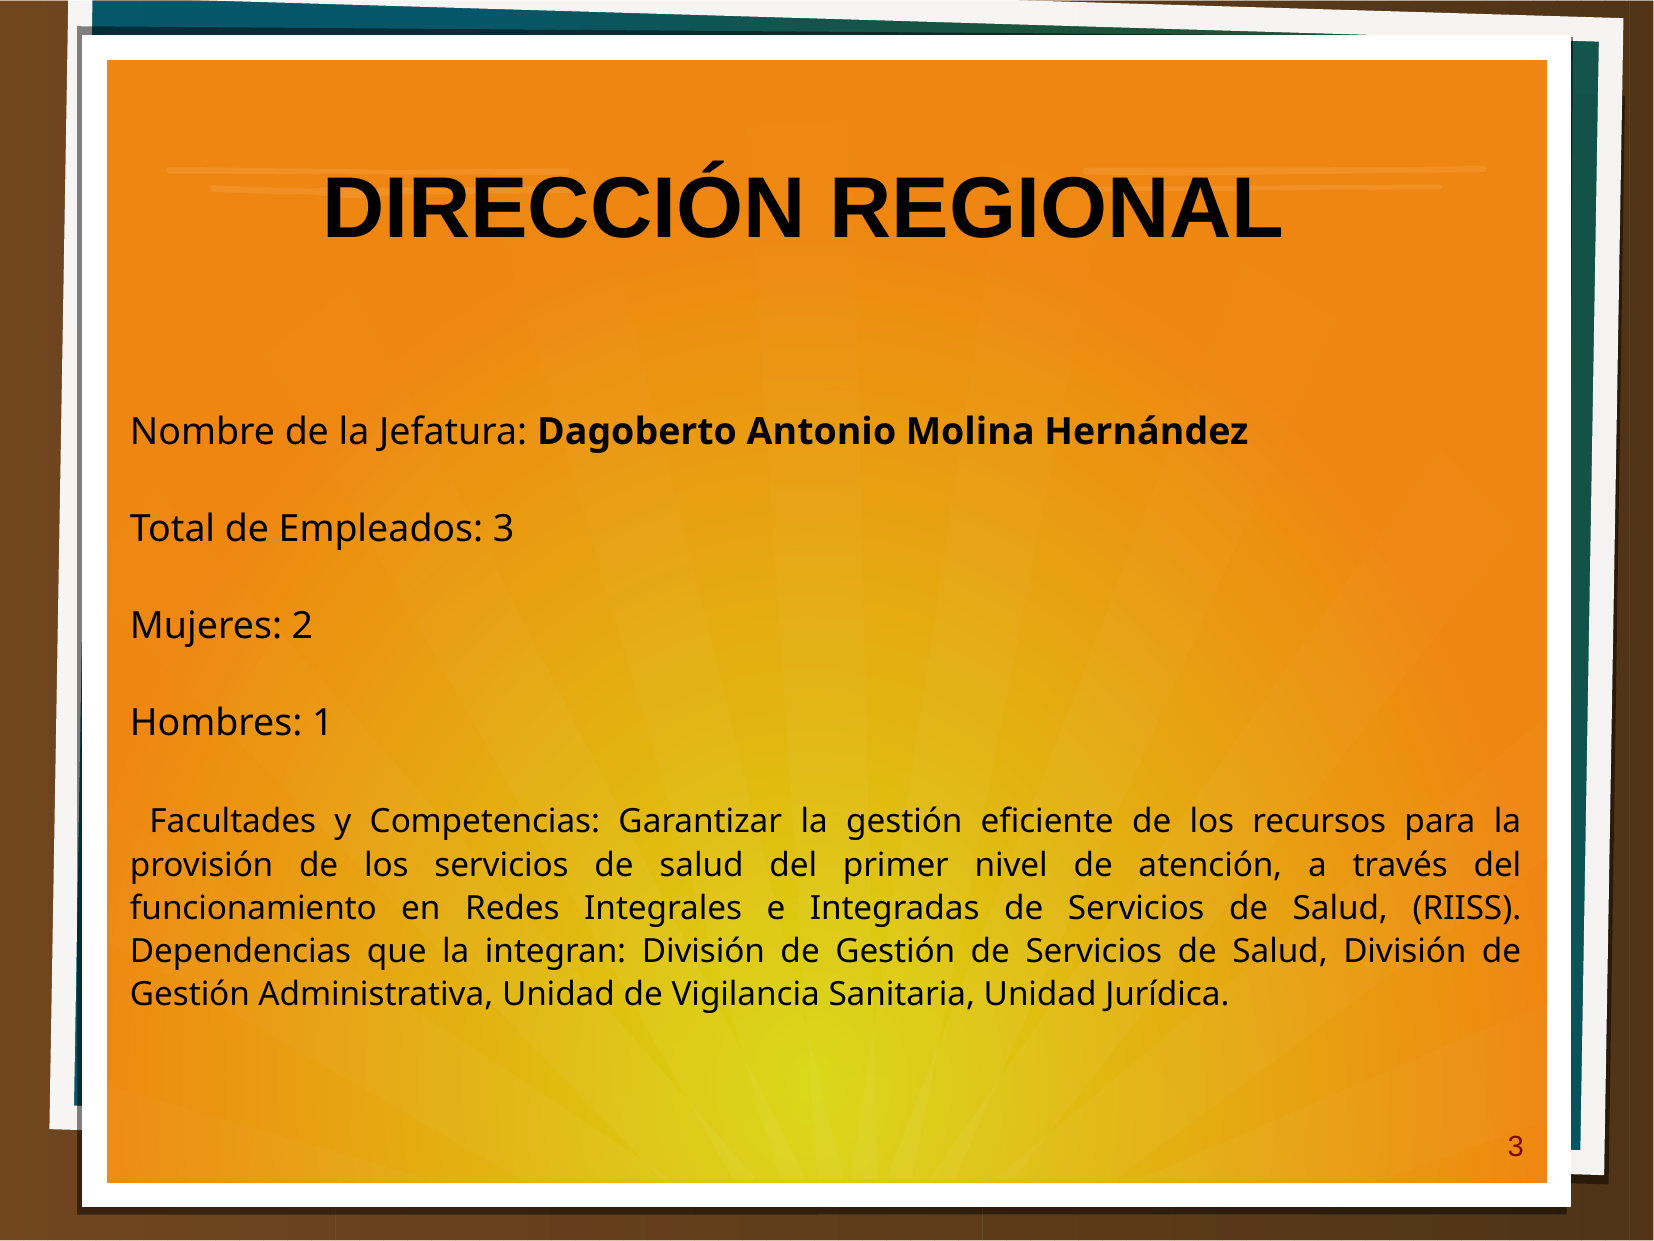

# DIRECCIÓN REGIONAL
Nombre de la Jefatura: Dagoberto Antonio Molina Hernández
Total de Empleados: 3
Mujeres: 2
Hombres: 1
 Facultades y Competencias: Garantizar la gestión eficiente de los recursos para la provisión de los servicios de salud del primer nivel de atención, a través del funcionamiento en Redes Integrales e Integradas de Servicios de Salud, (RIISS). Dependencias que la integran: División de Gestión de Servicios de Salud, División de Gestión Administrativa, Unidad de Vigilancia Sanitaria, Unidad Jurídica.
3